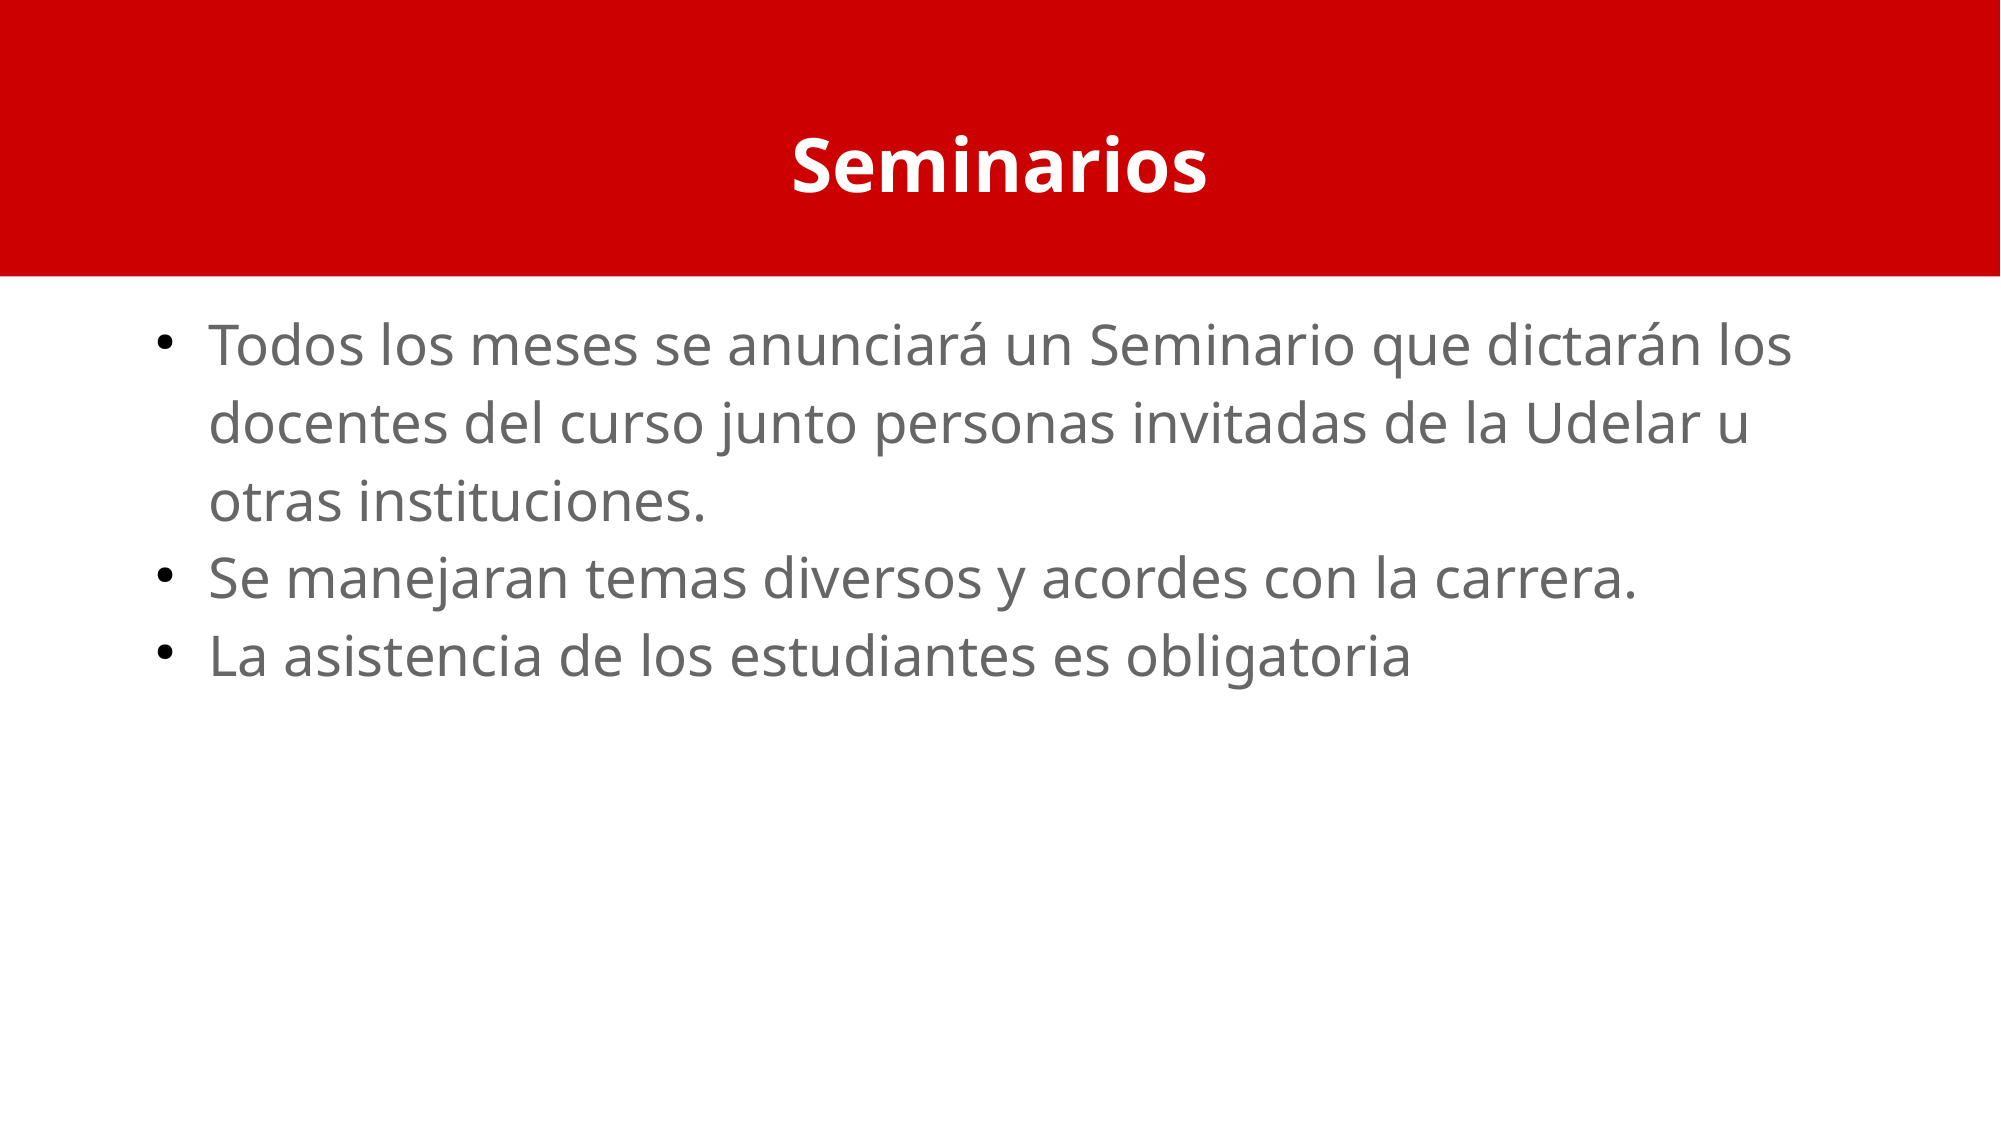

# Seminarios
Todos los meses se anunciará un Seminario que dictarán los docentes del curso junto personas invitadas de la Udelar u otras instituciones.
Se manejaran temas diversos y acordes con la carrera.
La asistencia de los estudiantes es obligatoria
Subtítulo